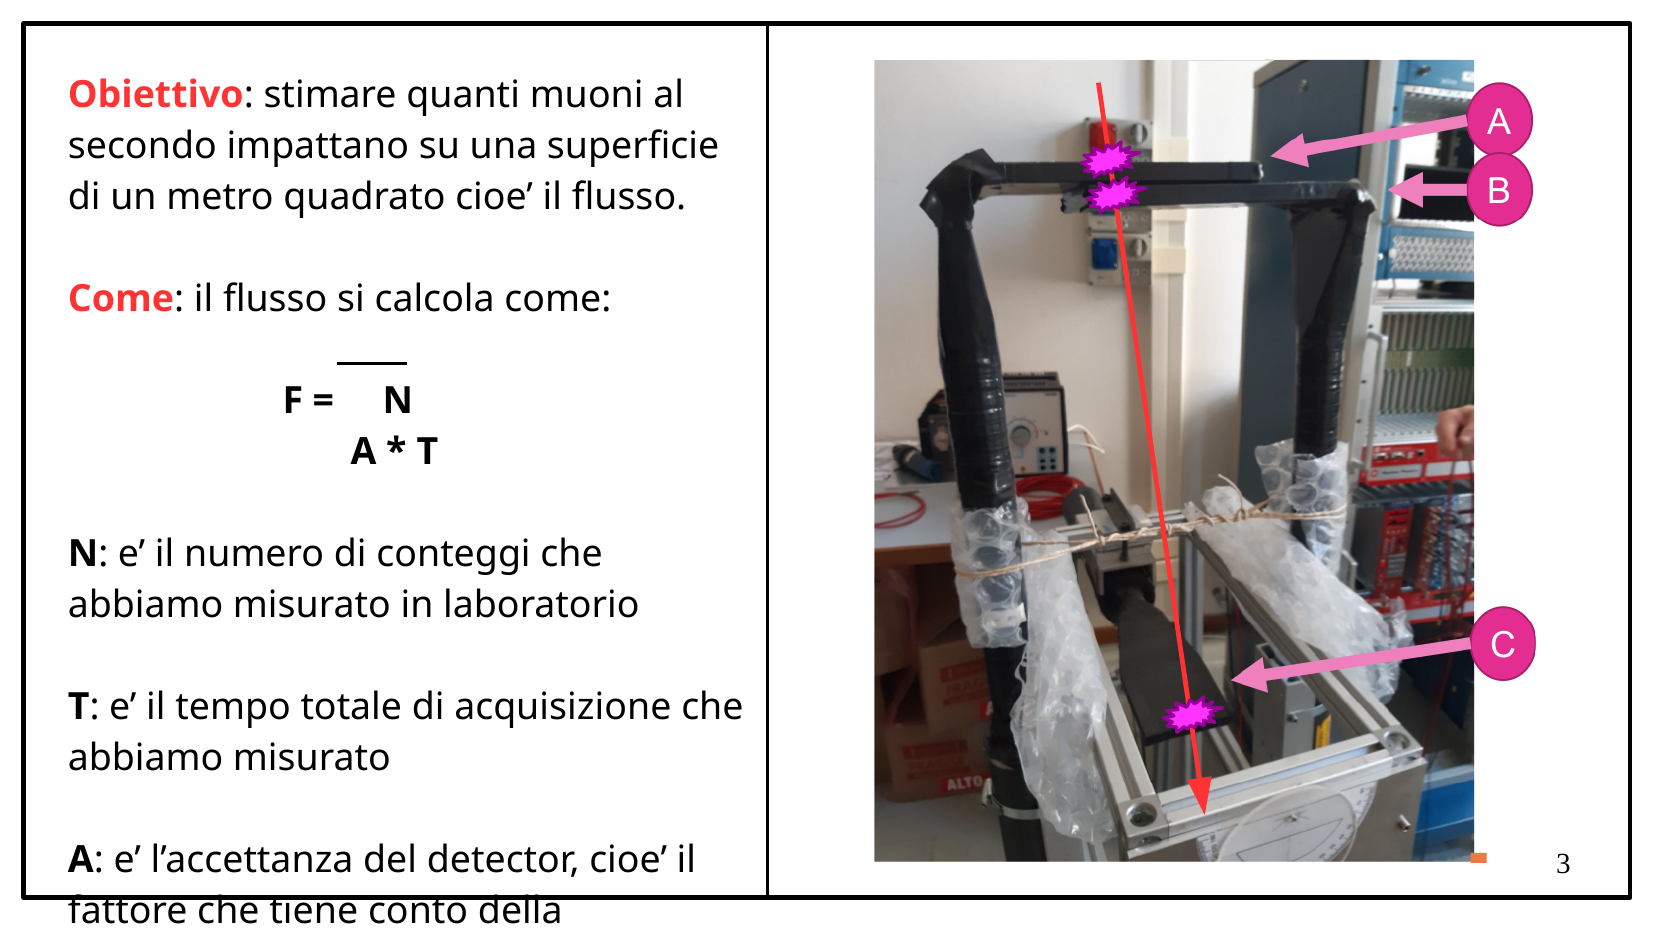

Obiettivo: stimare quanti muoni al secondo impattano su una superficie di un metro quadrato cioe’ il flusso.
Come: il flusso si calcola come:
 F = N
 A * T
N: e’ il numero di conteggi che abbiamo misurato in laboratorio
T: e’ il tempo totale di acquisizione che abbiamo misurato
A: e’ l’accettanza del detector, cioe’ il fattore che tiene conto della dimensione del nostro detector
3